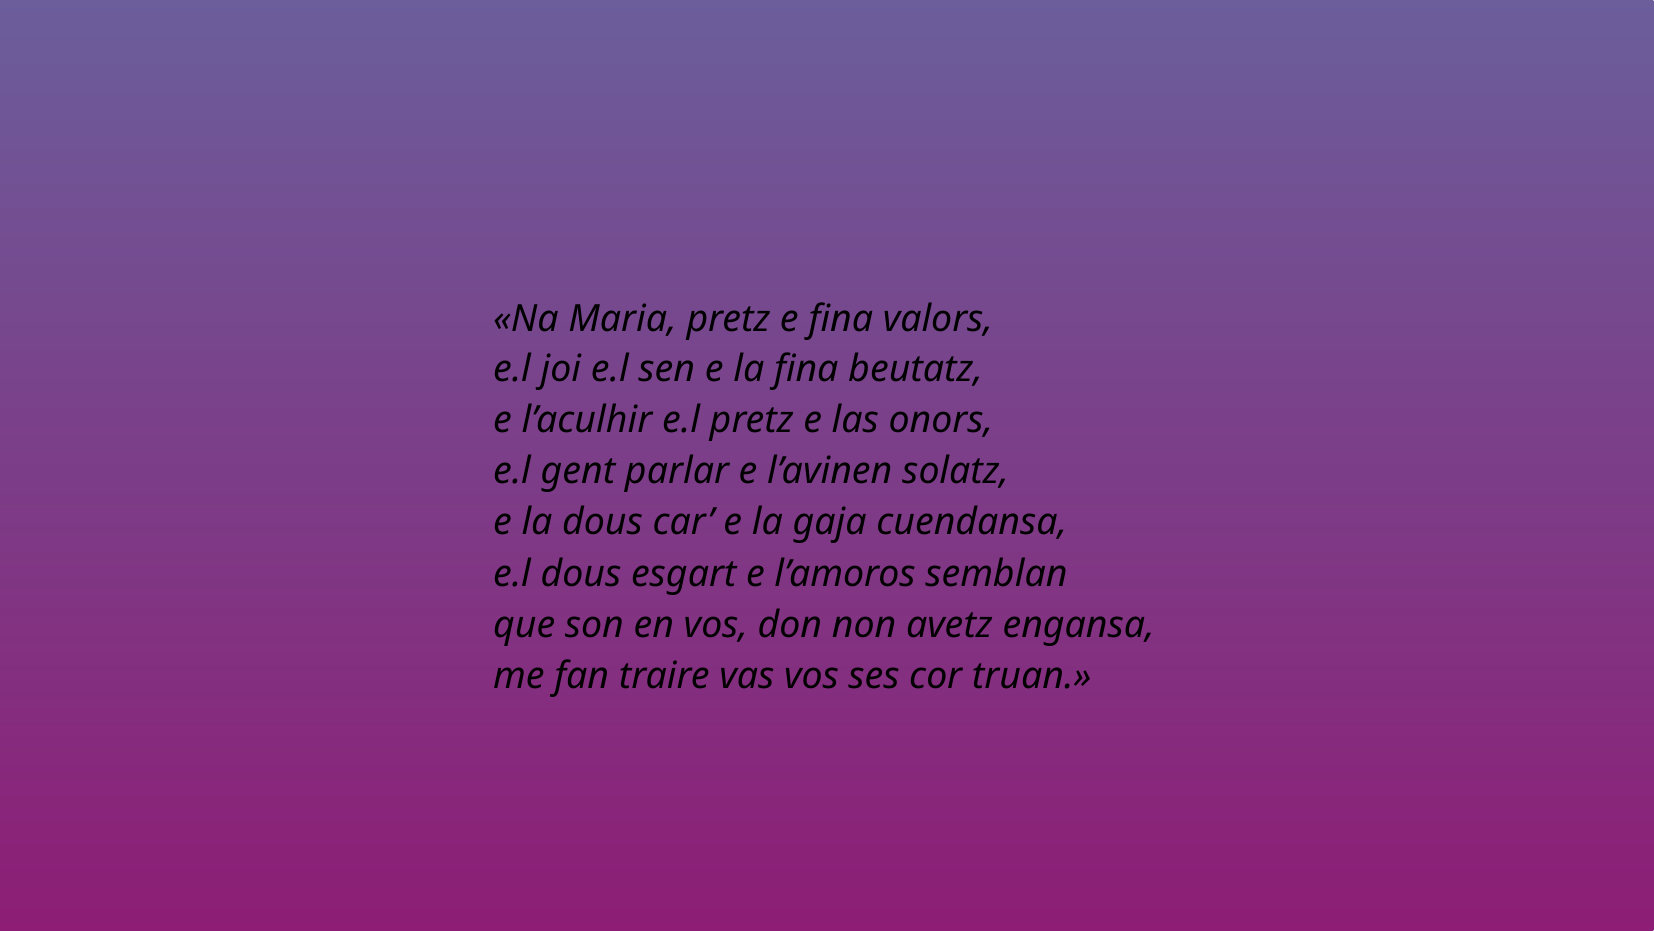

«Na Maria, pretz e fina valors,
e.l joi e.l sen e la fina beutatz,
e l’aculhir e.l pretz e las onors,
e.l gent parlar e l’avinen solatz,
e la dous car’ e la gaja cuendansa,
e.l dous esgart e l’amoros semblan
que son en vos, don non avetz engansa,
me fan traire vas vos ses cor truan.»